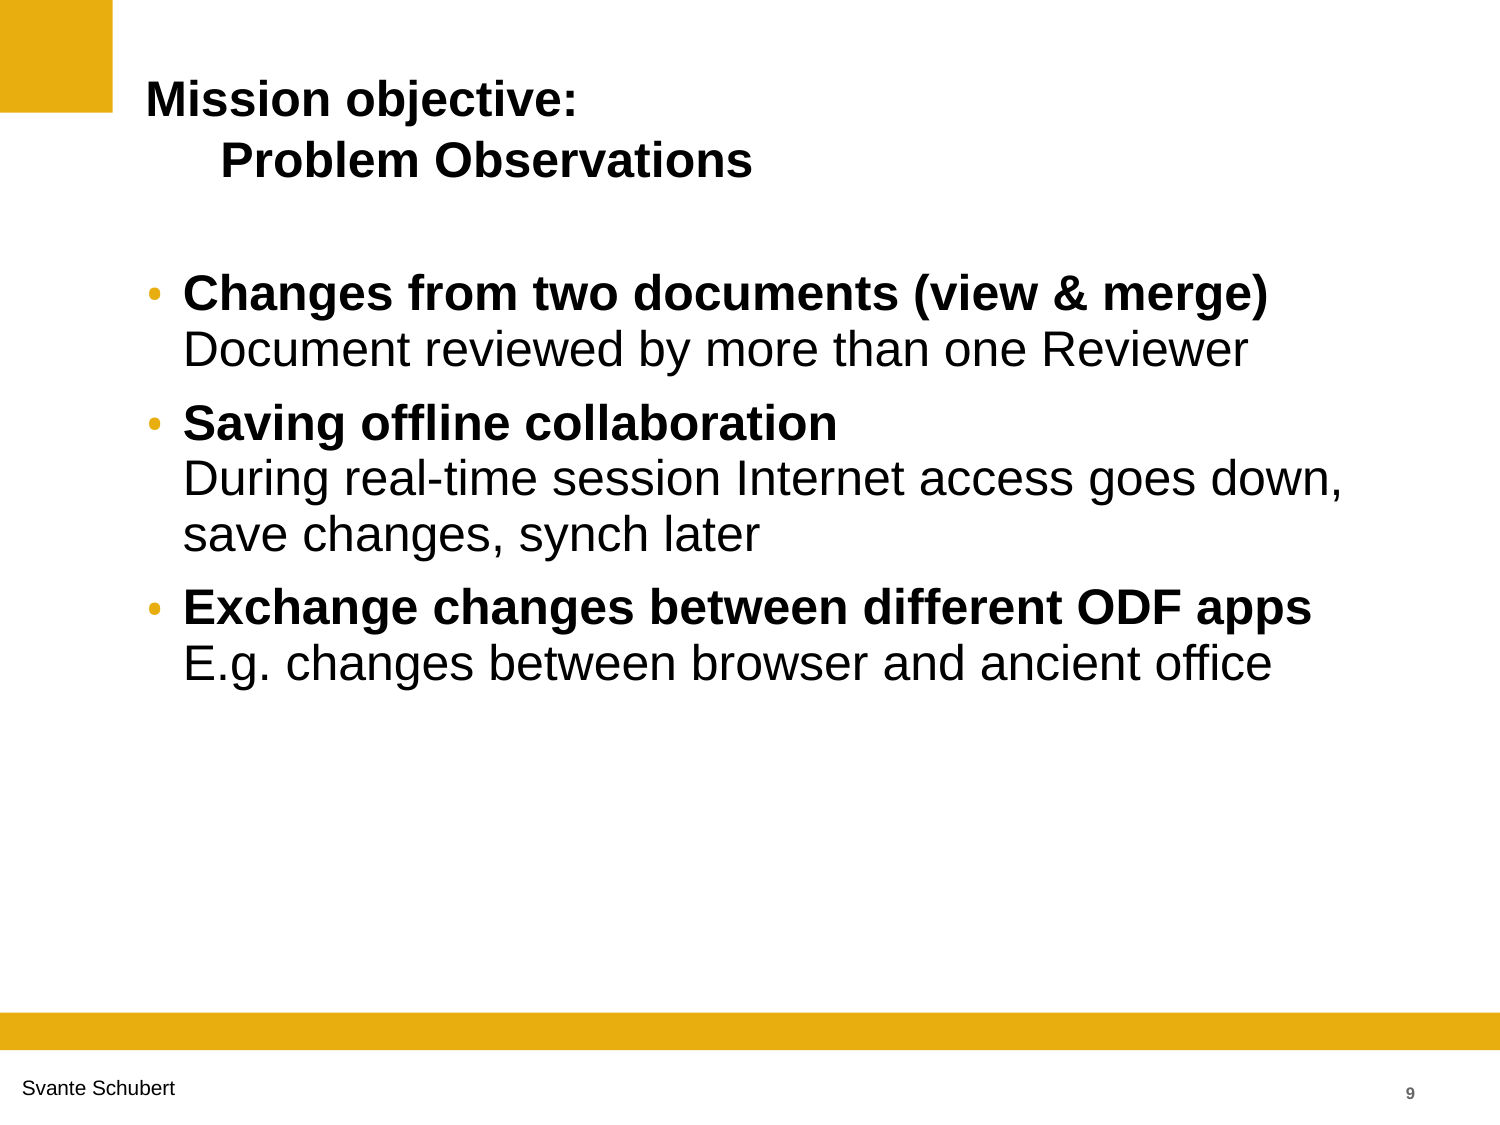

# Mission objective: Problem Observations
Changes from two documents (view & merge)
Document reviewed by more than one Reviewer
Saving offline collaboration
During real-time session Internet access goes down, save changes, synch later
Exchange changes between different ODF apps
E.g. changes between browser and ancient office
Svante Schubert